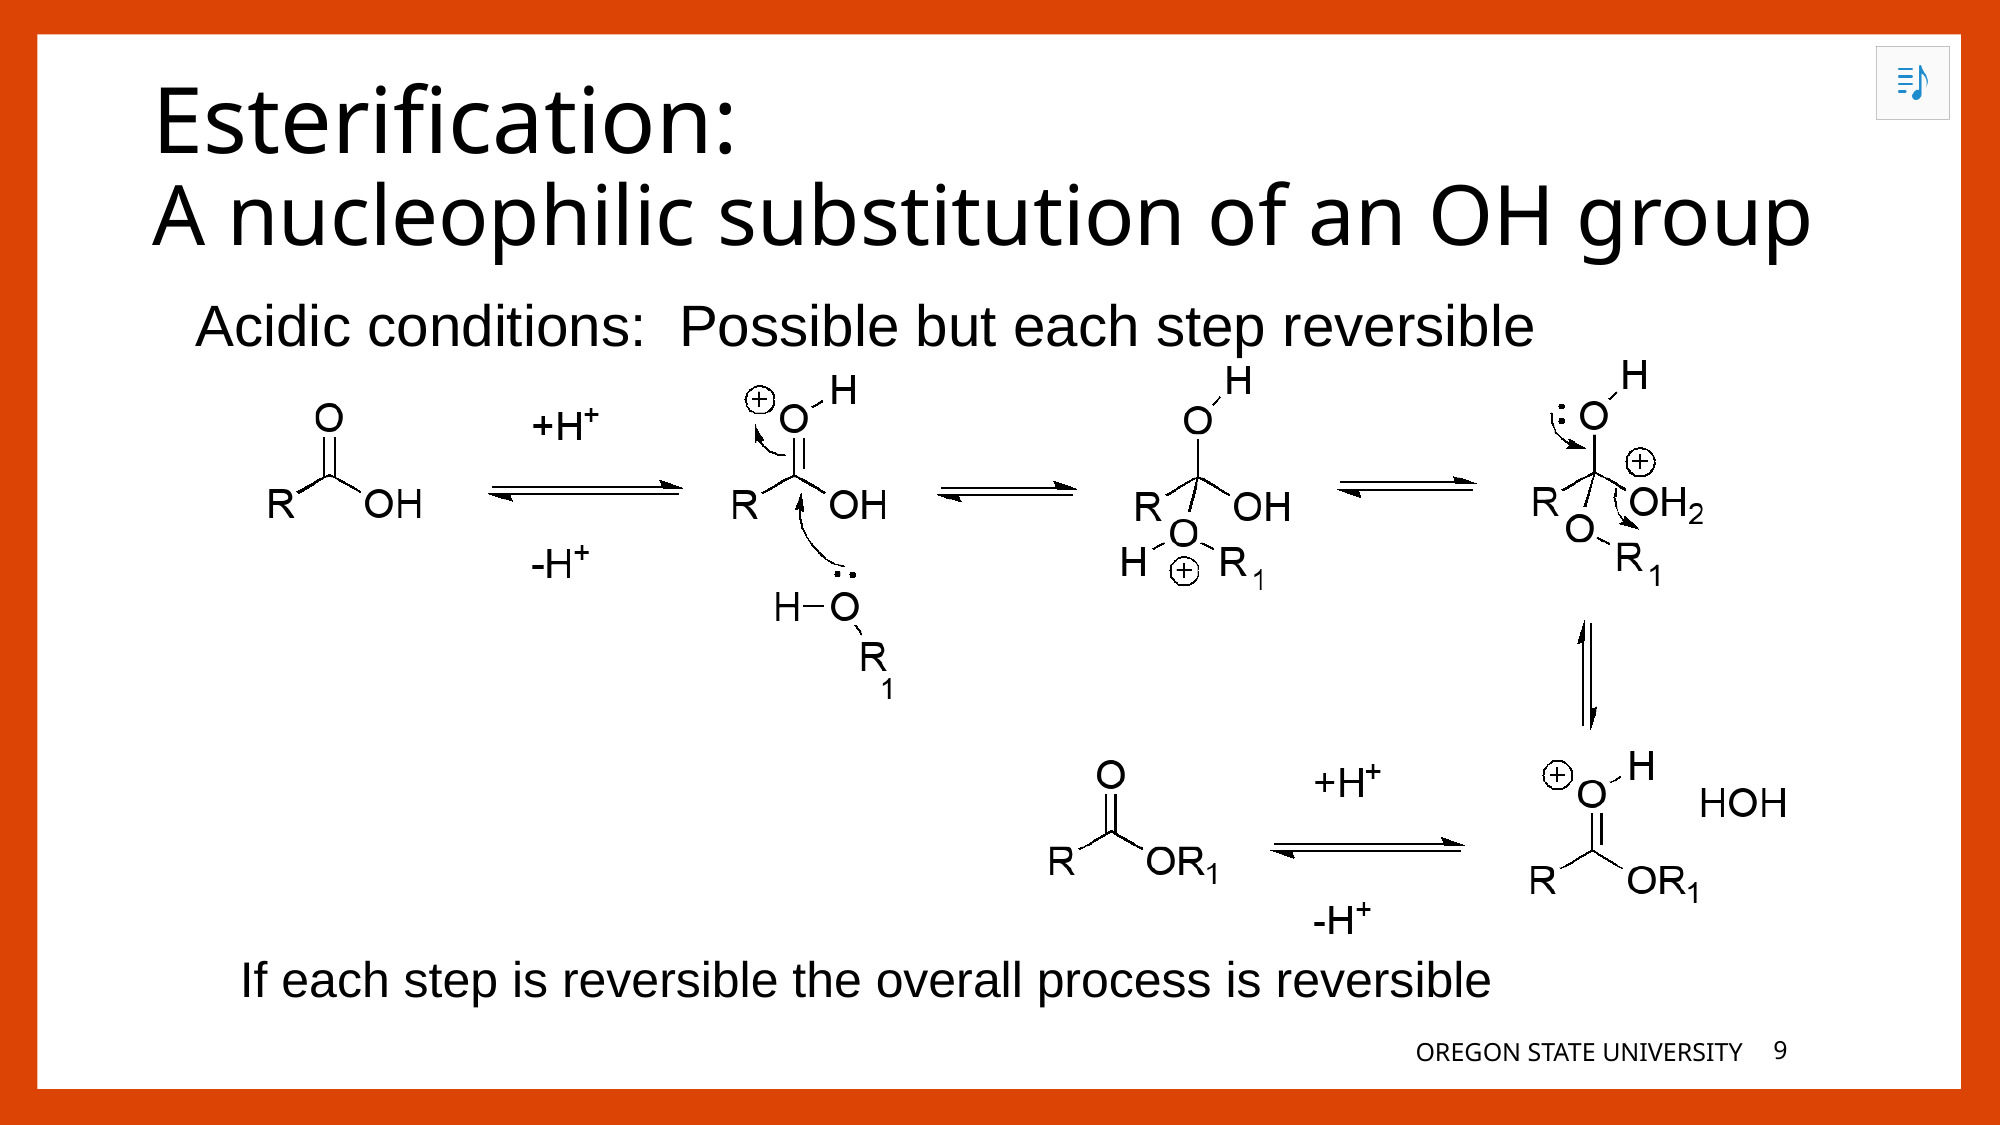

# Esterification: A nucleophilic substitution of an OH group
Acidic conditions: Possible but each step reversible
If each step is reversible the overall process is reversible
OREGON STATE UNIVERSITY